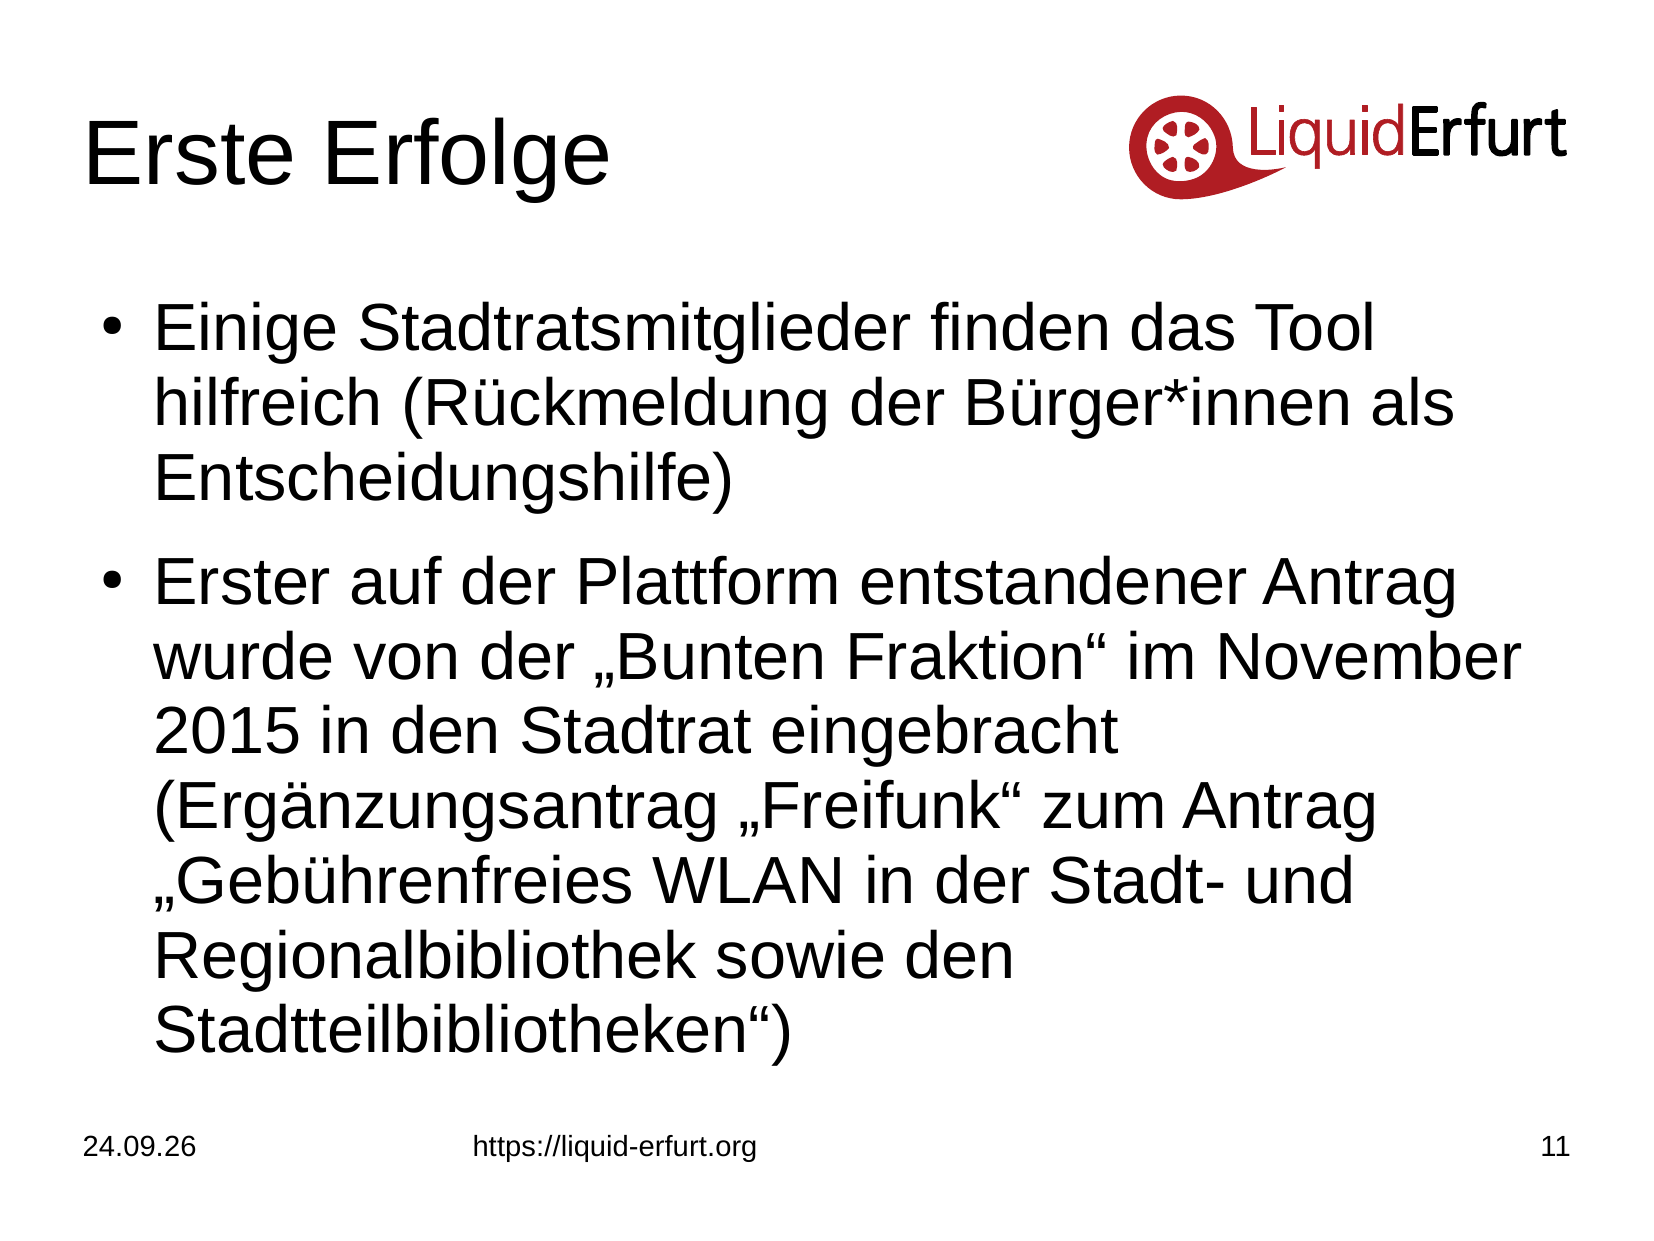

# Erste Erfolge
Einige Stadtratsmitglieder finden das Tool hilfreich (Rückmeldung der Bürger*innen als Entscheidungshilfe)
Erster auf der Plattform entstandener Antrag wurde von der „Bunten Fraktion“ im November 2015 in den Stadtrat eingebracht (Ergänzungsantrag „Freifunk“ zum Antrag „Gebührenfreies WLAN in der Stadt- und Regionalbibliothek sowie den Stadtteilbibliotheken“)
https://liquid-erfurt.org
11